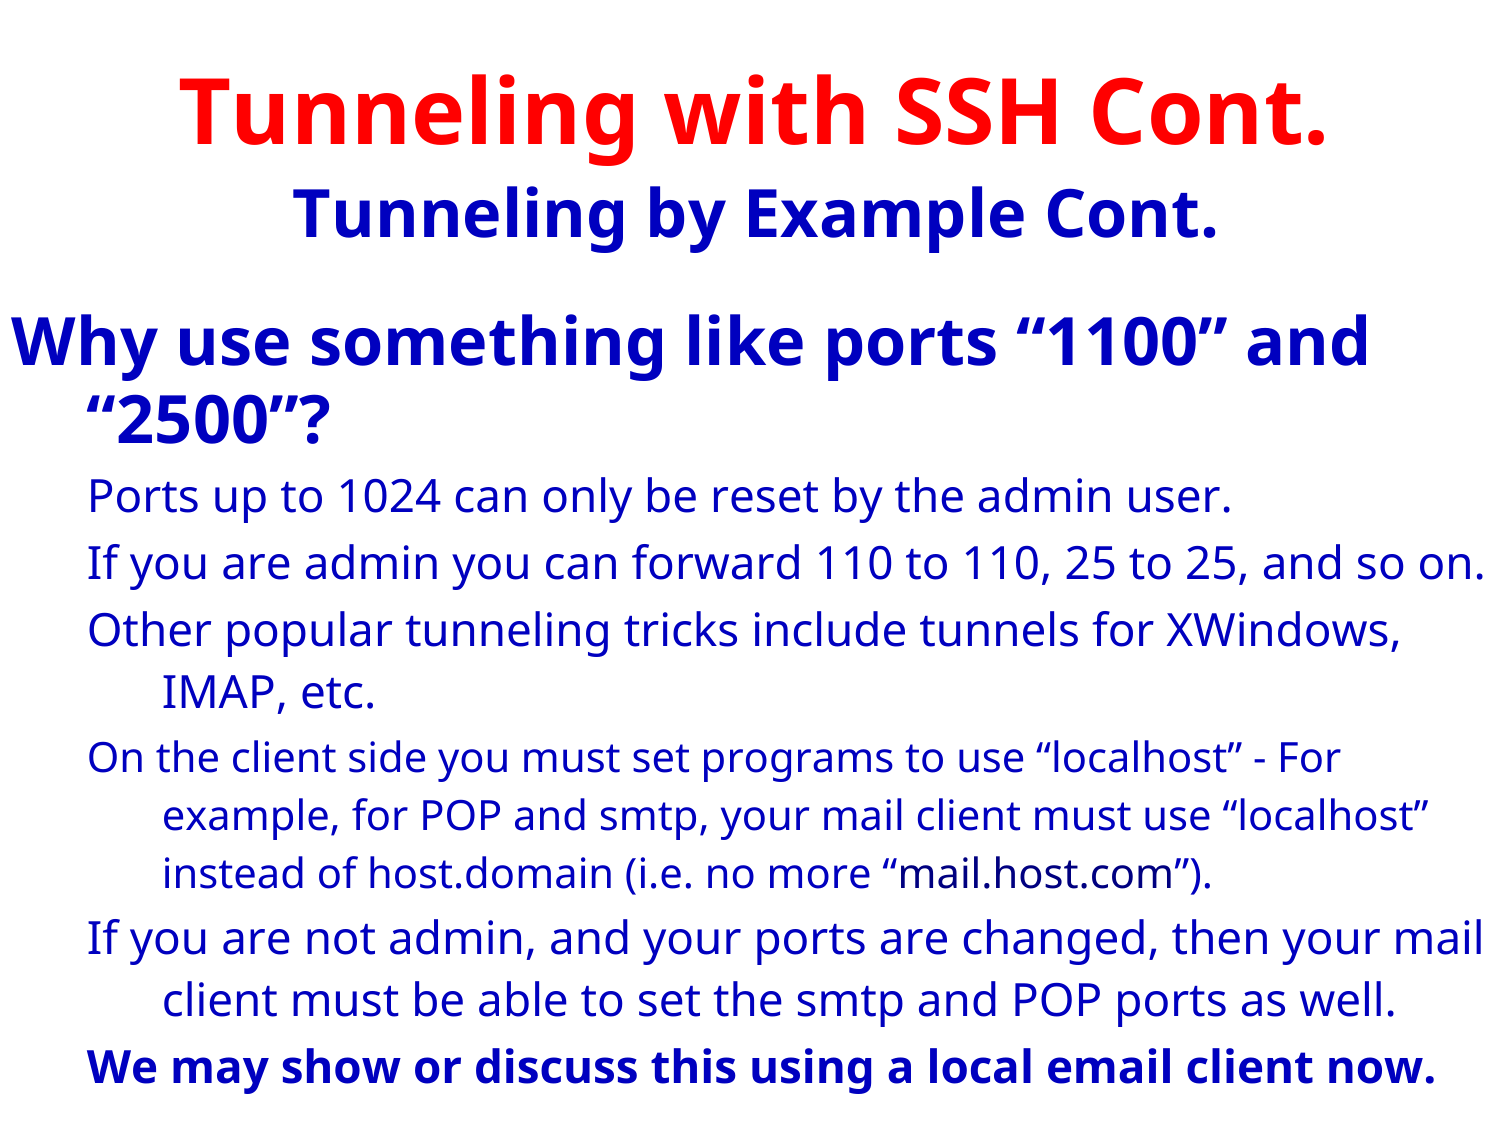

Tunneling with SSH Cont.
# Tunneling by Example Cont.
Why use something like ports “1100” and “2500”?
Ports up to 1024 can only be reset by the admin user.
If you are admin you can forward 110 to 110, 25 to 25, and so on.
Other popular tunneling tricks include tunnels for XWindows, IMAP, etc.
On the client side you must set programs to use “localhost” - For example, for POP and smtp, your mail client must use “localhost” instead of host.domain (i.e. no more “mail.host.com”).
If you are not admin, and your ports are changed, then your mail client must be able to set the smtp and POP ports as well.
We may show or discuss this using a local email client now.